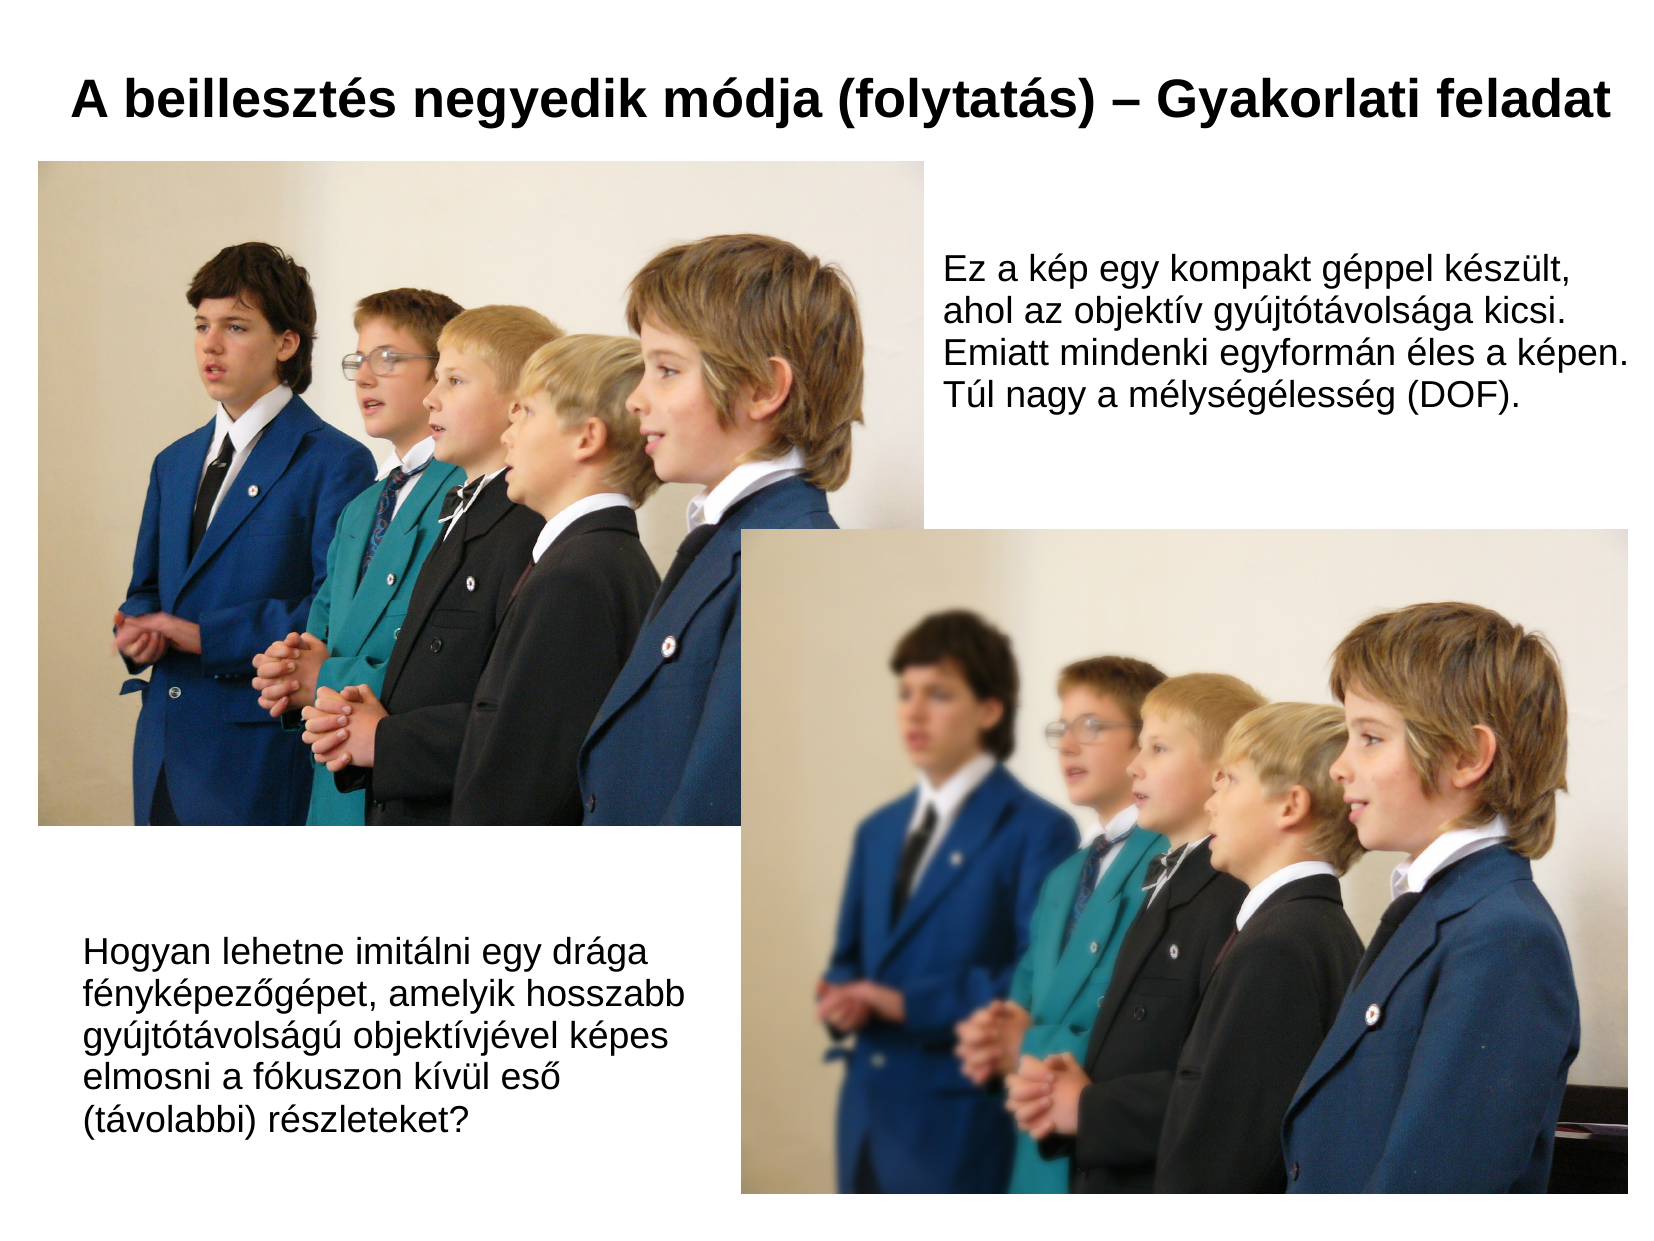

A beillesztés negyedik módja (folytatás) – Gyakorlati feladat
Ez a kép egy kompakt géppel készült,
ahol az objektív gyújtótávolsága kicsi.
Emiatt mindenki egyformán éles a képen.
Túl nagy a mélységélesség (DOF).
Hogyan lehetne imitálni egy drága
fényképezőgépet, amelyik hosszabb
gyújtótávolságú objektívjével képes
elmosni a fókuszon kívül eső
(távolabbi) részleteket?